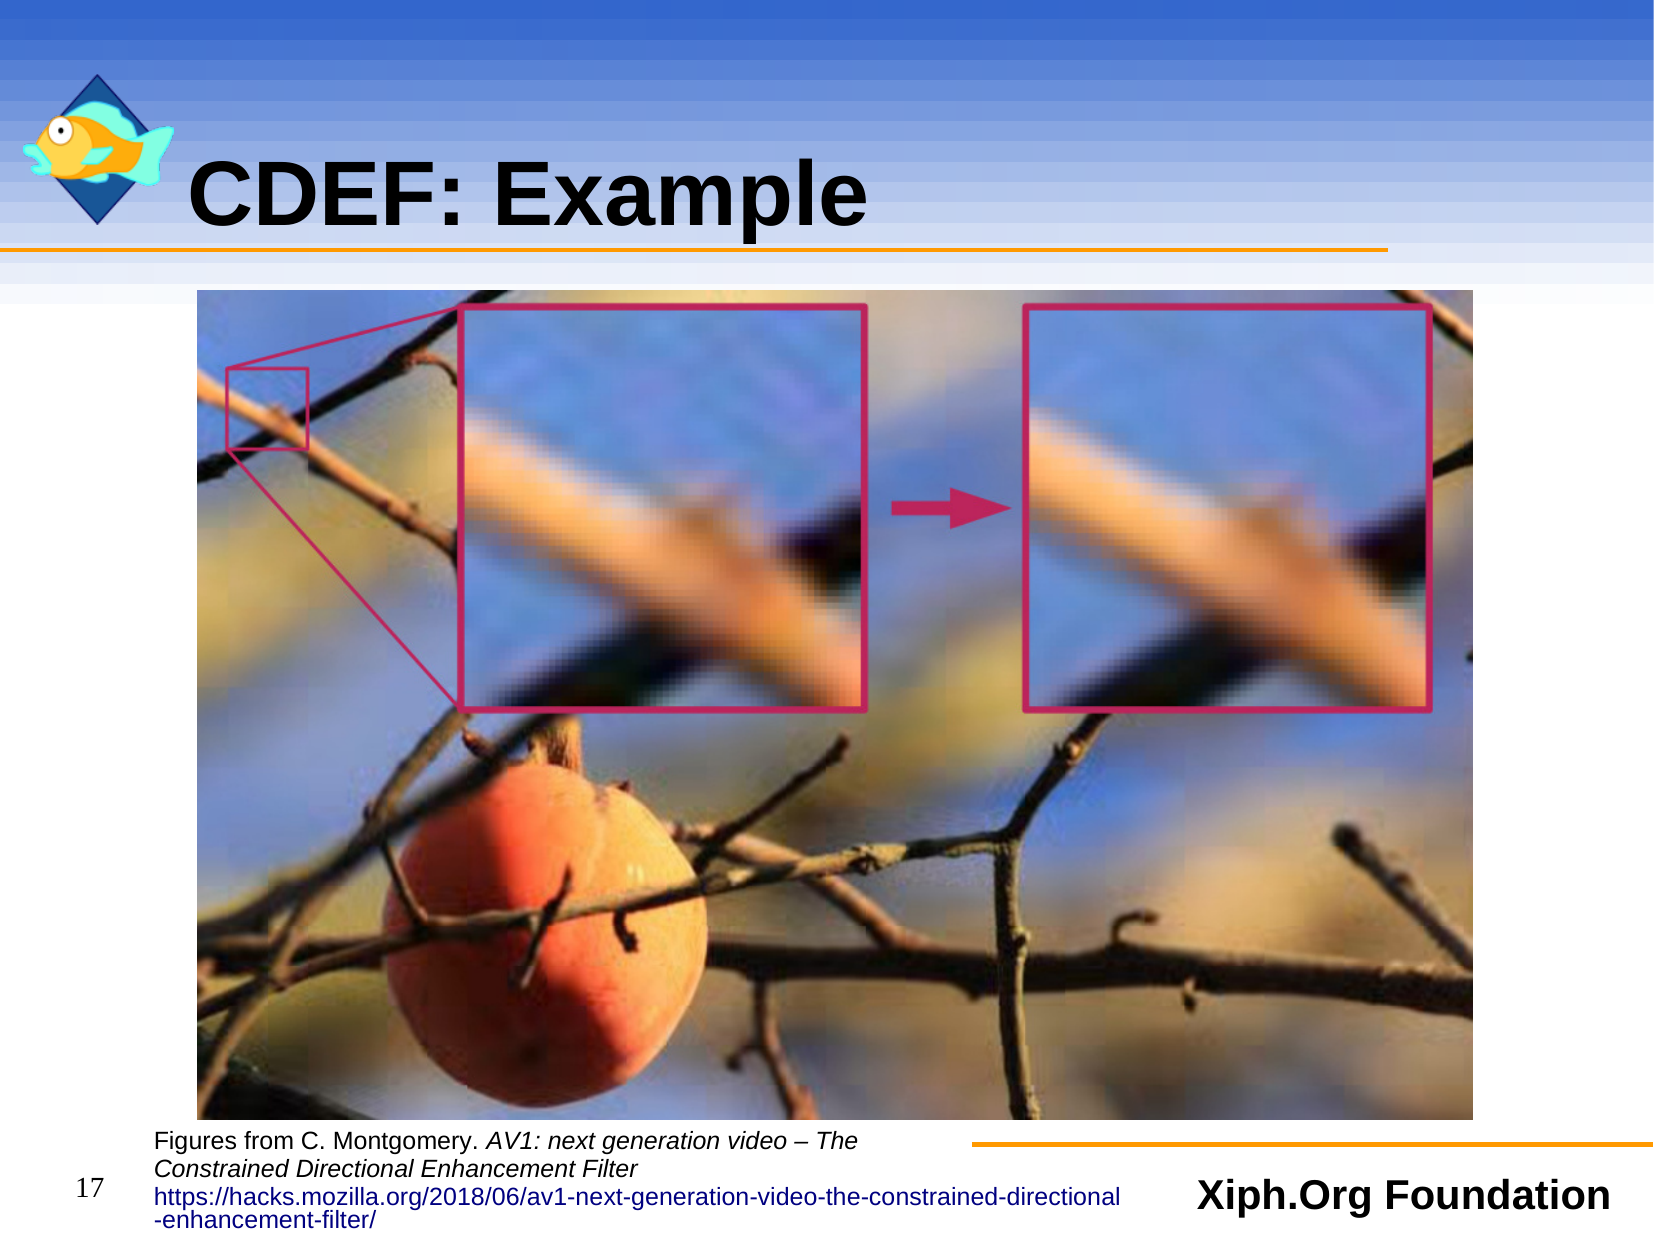

# CDEF: Example
Figures from C. Montgomery. AV1: next generation video – The Constrained Directional Enhancement Filter
https://hacks.mozilla.org/2018/06/av1-next-generation-video-the-constrained-directional-enhancement-filter/
17